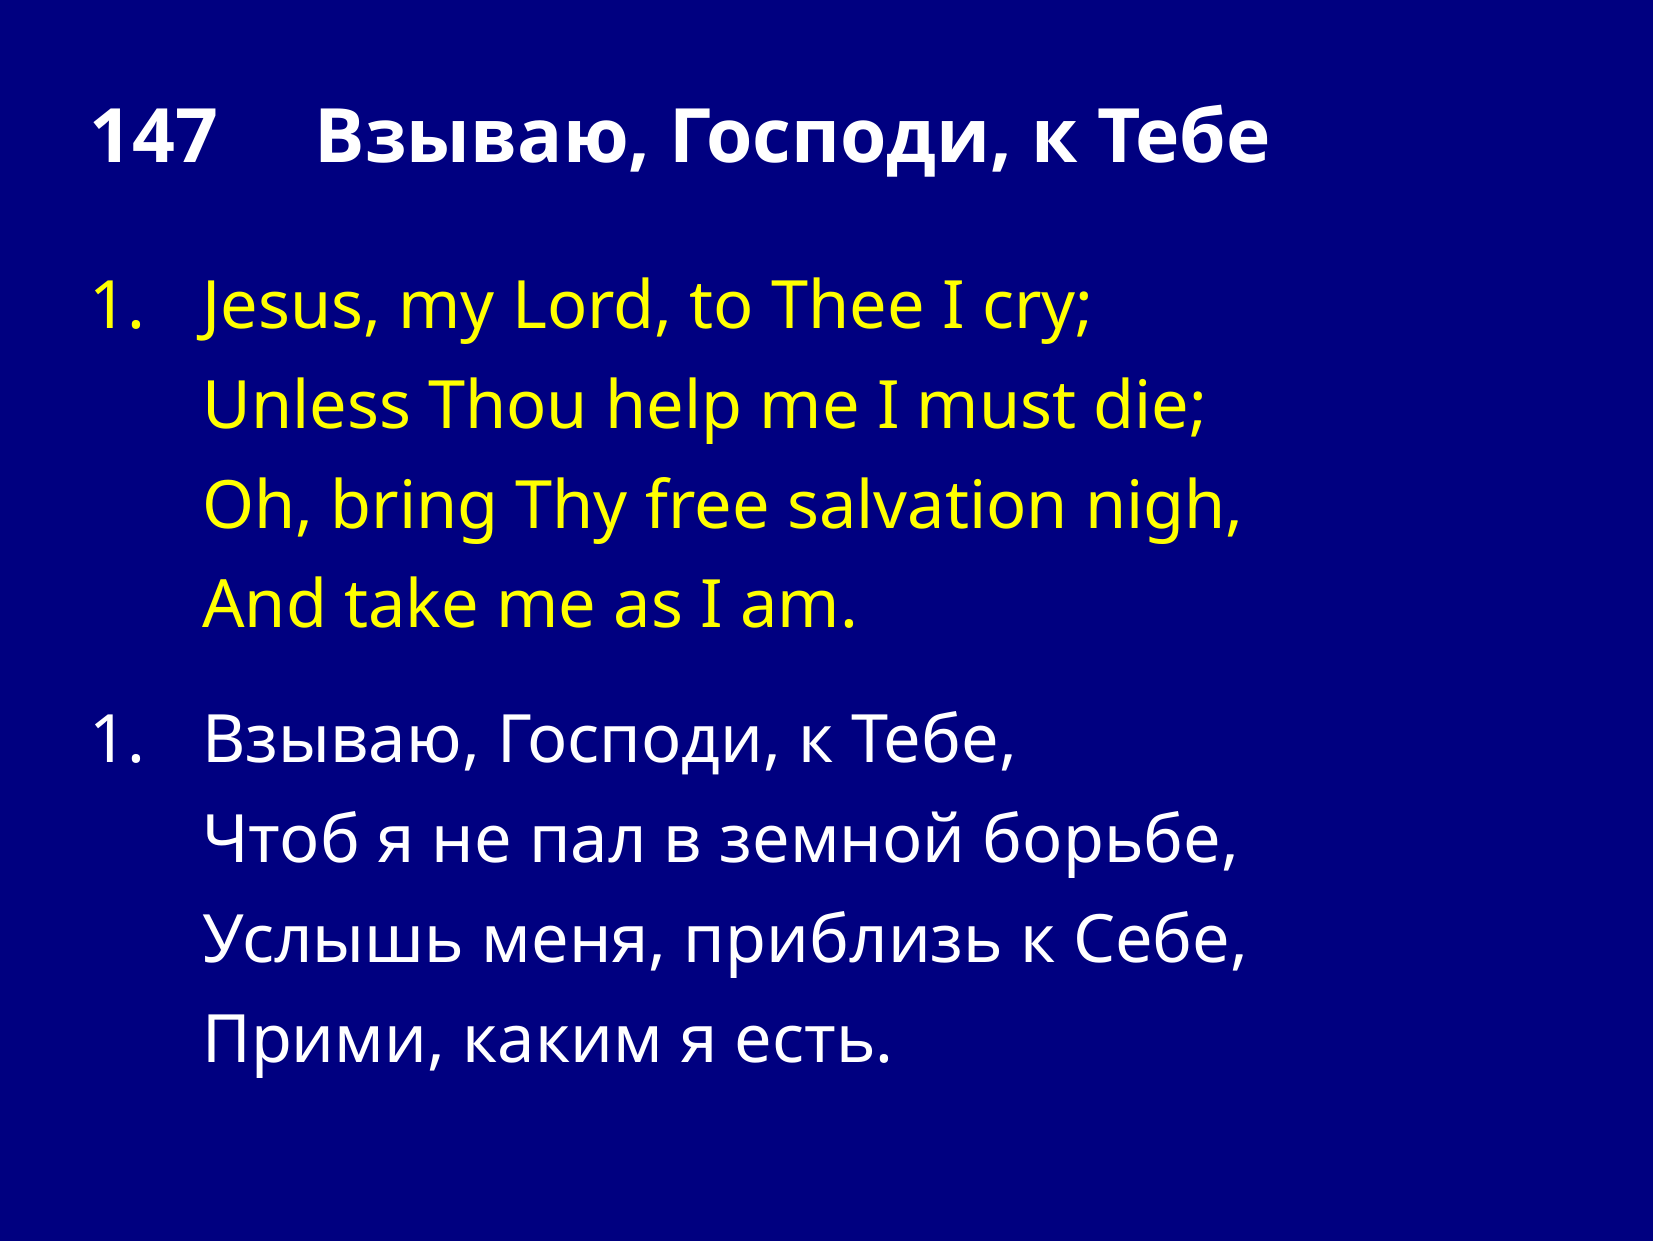

147	Взываю, Господи, к Тебе
1.	Jesus, my Lord, to Thee I cry;
	Unless Thou help me I must die;
	Oh, bring Thy free salvation nigh,
	And take me as I am.
1.	Взываю, Господи, к Тебе,
	Чтоб я не пал в земной борьбе,
	Услышь меня, приблизь к Себе,
	Прими, каким я есть.